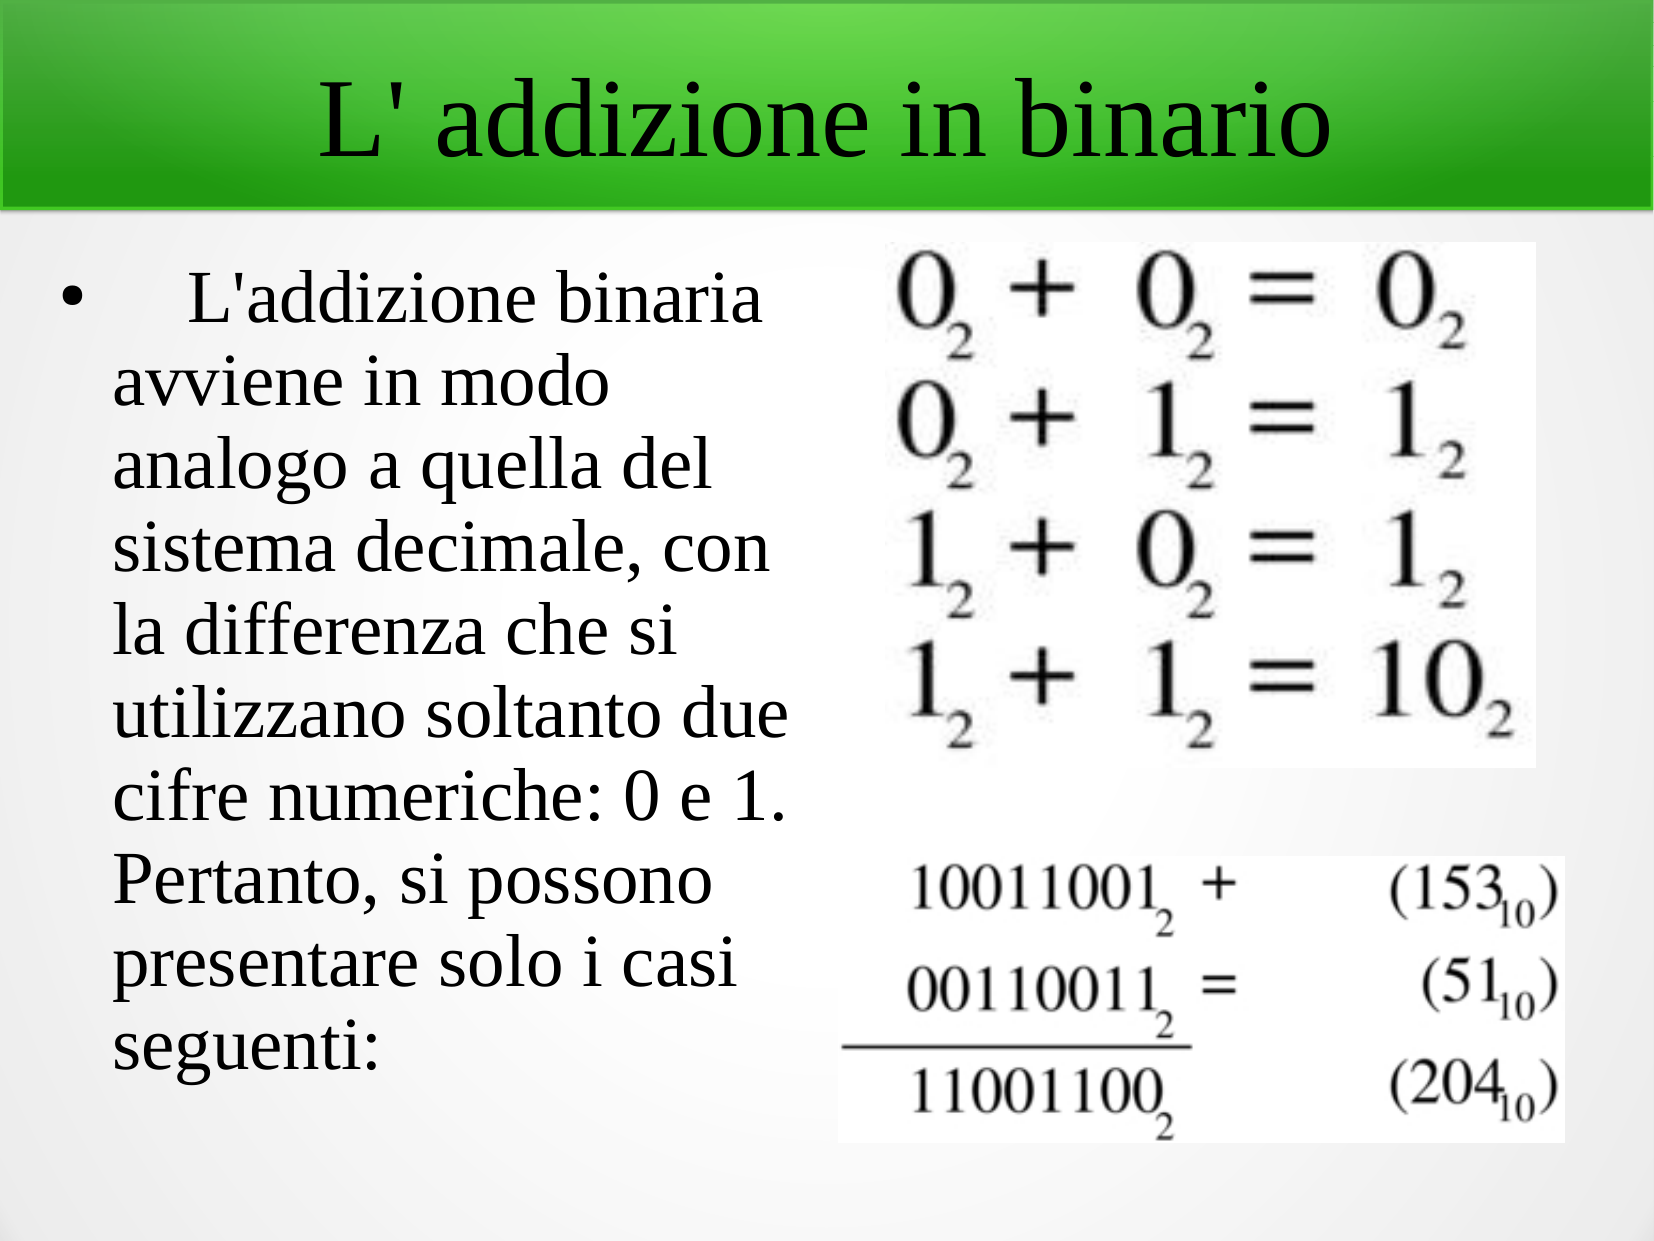

# L' addizione in binario
 L'addizione binaria avviene in modo analogo a quella del sistema decimale, con la differenza che si utilizzano soltanto due cifre numeriche: 0 e 1. Pertanto, si possono presentare solo i casi seguenti: